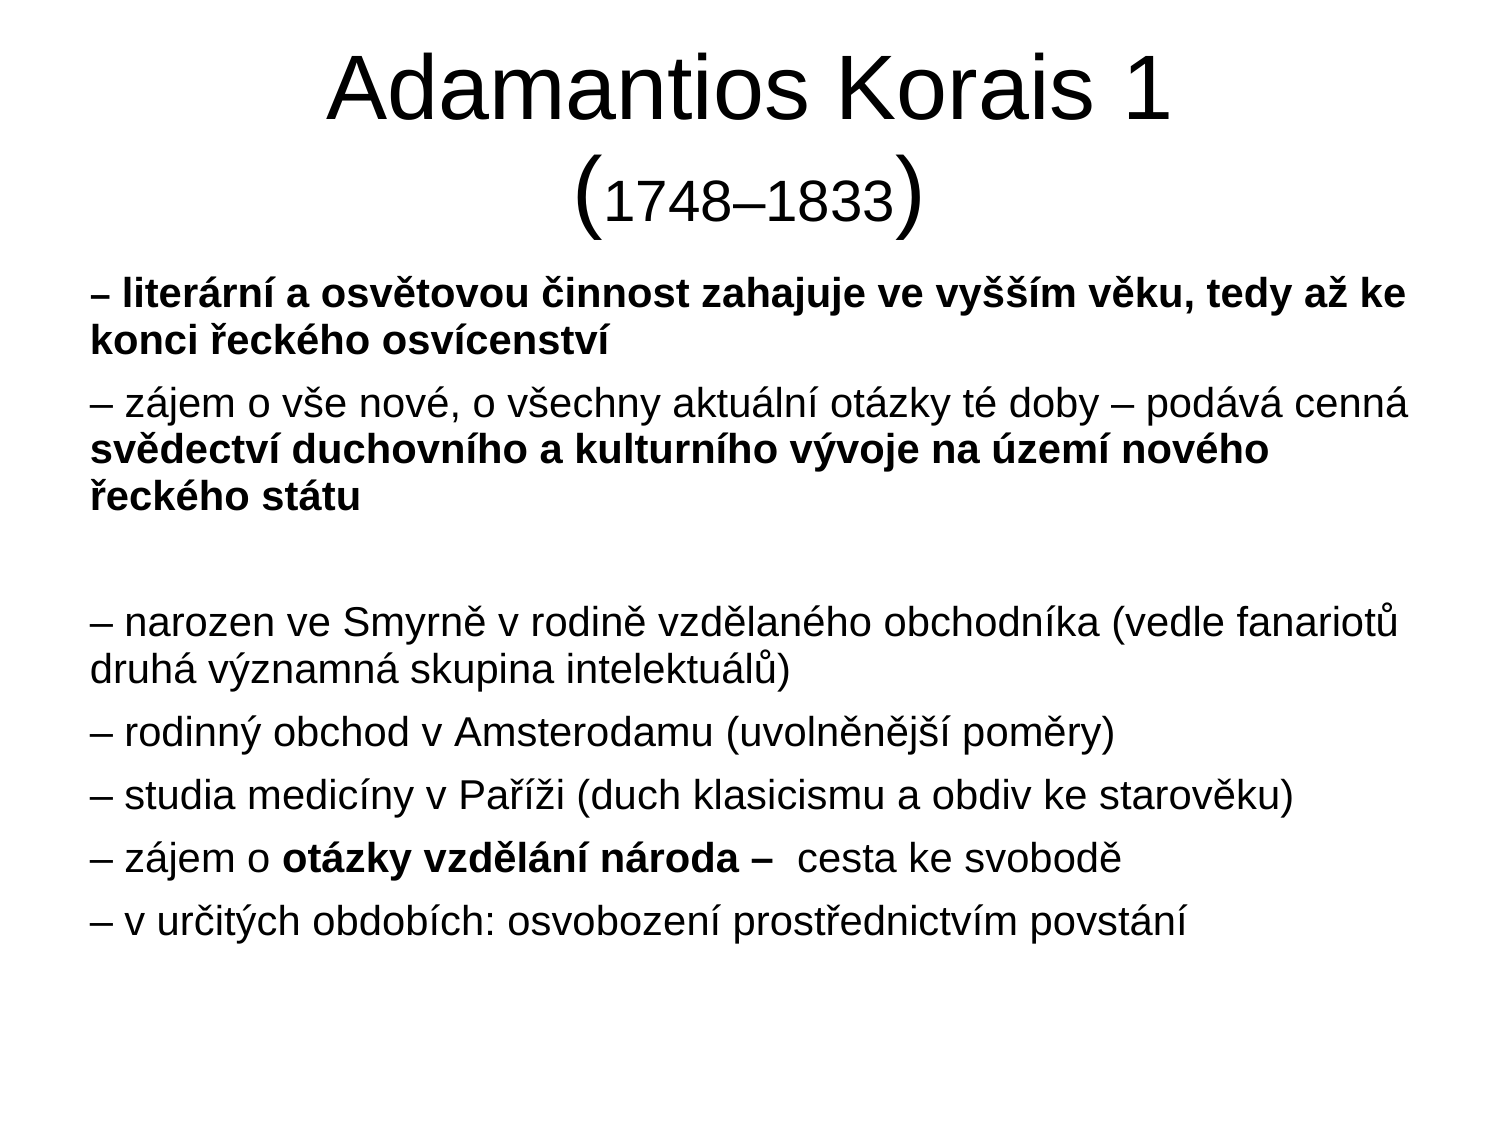

# Adamantios Korais 1 (1748–1833)
– literární a osvětovou činnost zahajuje ve vyšším věku, tedy až ke konci řeckého osvícenství
– zájem o vše nové, o všechny aktuální otázky té doby – podává cenná svědectví duchovního a kulturního vývoje na území nového řeckého státu
– narozen ve Smyrně v rodině vzdělaného obchodníka (vedle fanariotů druhá významná skupina intelektuálů)
– rodinný obchod v Amsterodamu (uvolněnější poměry)
– studia medicíny v Paříži (duch klasicismu a obdiv ke starověku)
– zájem o otázky vzdělání národa – cesta ke svobodě
– v určitých obdobích: osvobození prostřednictvím povstání